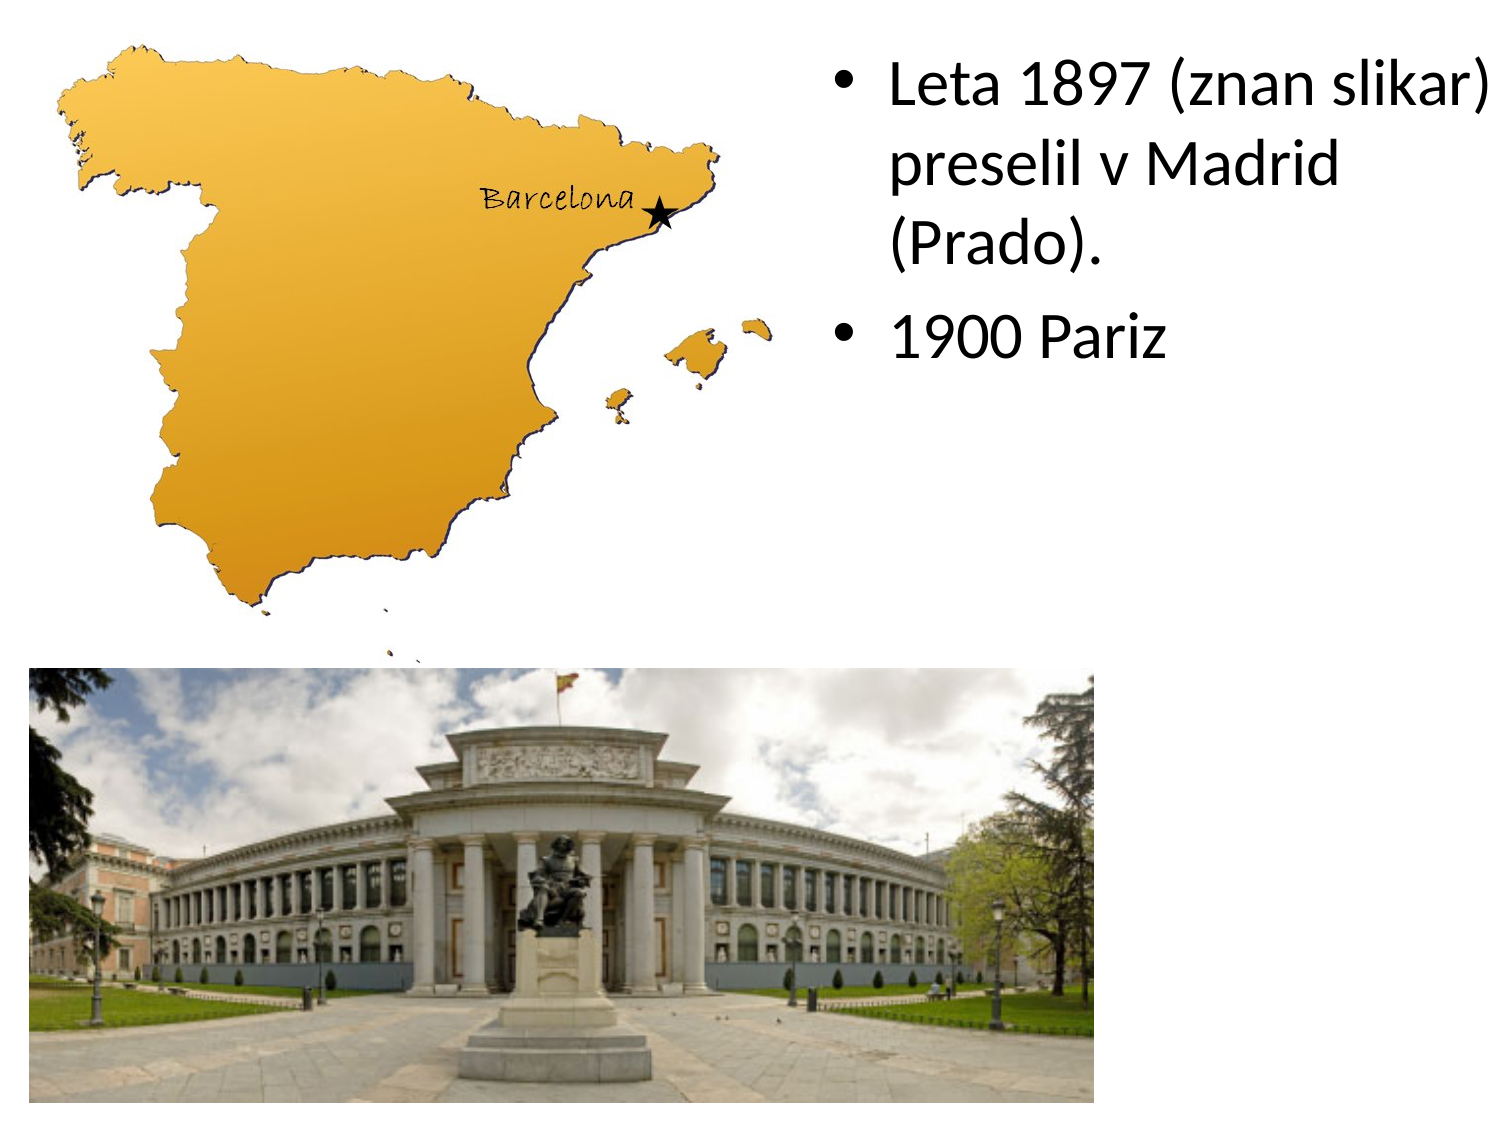

# Leta 1897 (znan slikar) preselil v Madrid (Prado).
1900 Pariz